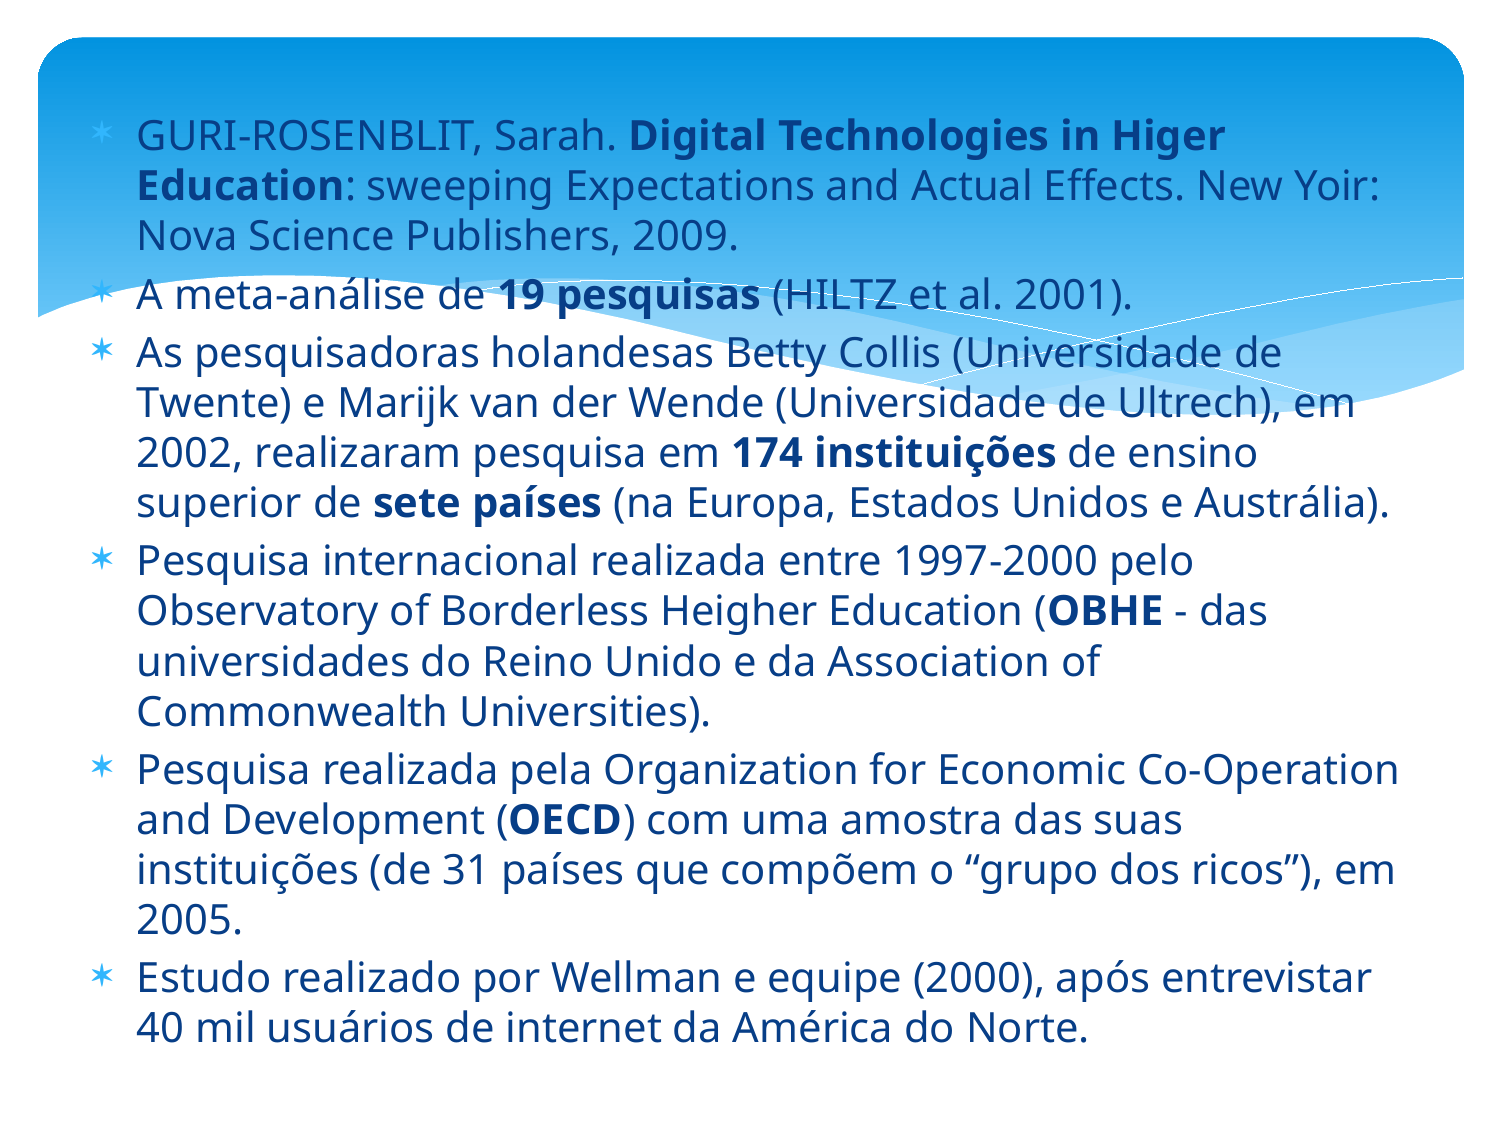

# GURI-ROSENBLIT, Sarah. Digital Technologies in Higer Education: sweeping Expectations and Actual Effects. New Yoir: Nova Science Publishers, 2009.
A meta-análise de 19 pesquisas (HILTZ et al. 2001).
As pesquisadoras holandesas Betty Collis (Universidade de Twente) e Marijk van der Wende (Universidade de Ultrech), em 2002, realizaram pesquisa em 174 instituições de ensino superior de sete países (na Europa, Estados Unidos e Austrália).
Pesquisa internacional realizada entre 1997-2000 pelo Observatory of Borderless Heigher Education (OBHE - das universidades do Reino Unido e da Association of Commonwealth Universities).
Pesquisa realizada pela Organization for Economic Co-Operation and Development (OECD) com uma amostra das suas instituições (de 31 países que compõem o “grupo dos ricos”), em 2005.
Estudo realizado por Wellman e equipe (2000), após entrevistar 40 mil usuários de internet da América do Norte.